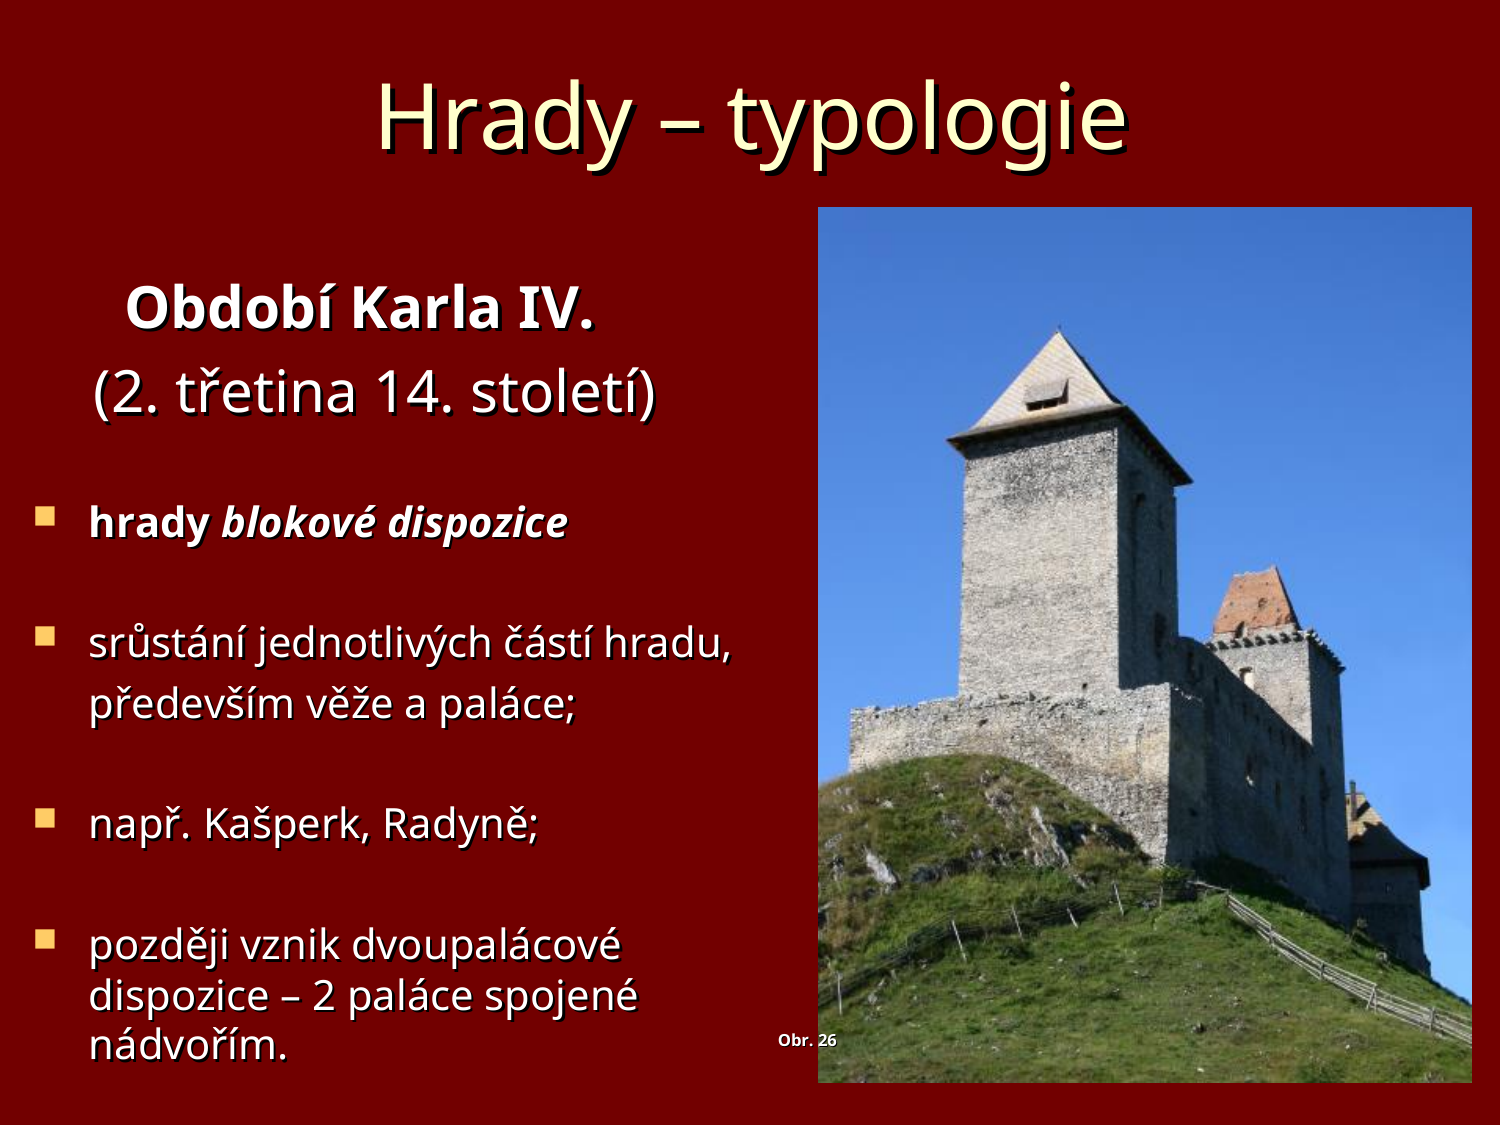

# Hrady – typologie
 Období Karla IV.
 (2. třetina 14. století)
hrady blokové dispozice
srůstání jednotlivých částí hradu,
	především věže a paláce;
např. Kašperk, Radyně;
později vznik dvoupalácové dispozice – 2 paláce spojené nádvořím.
Obr. 26